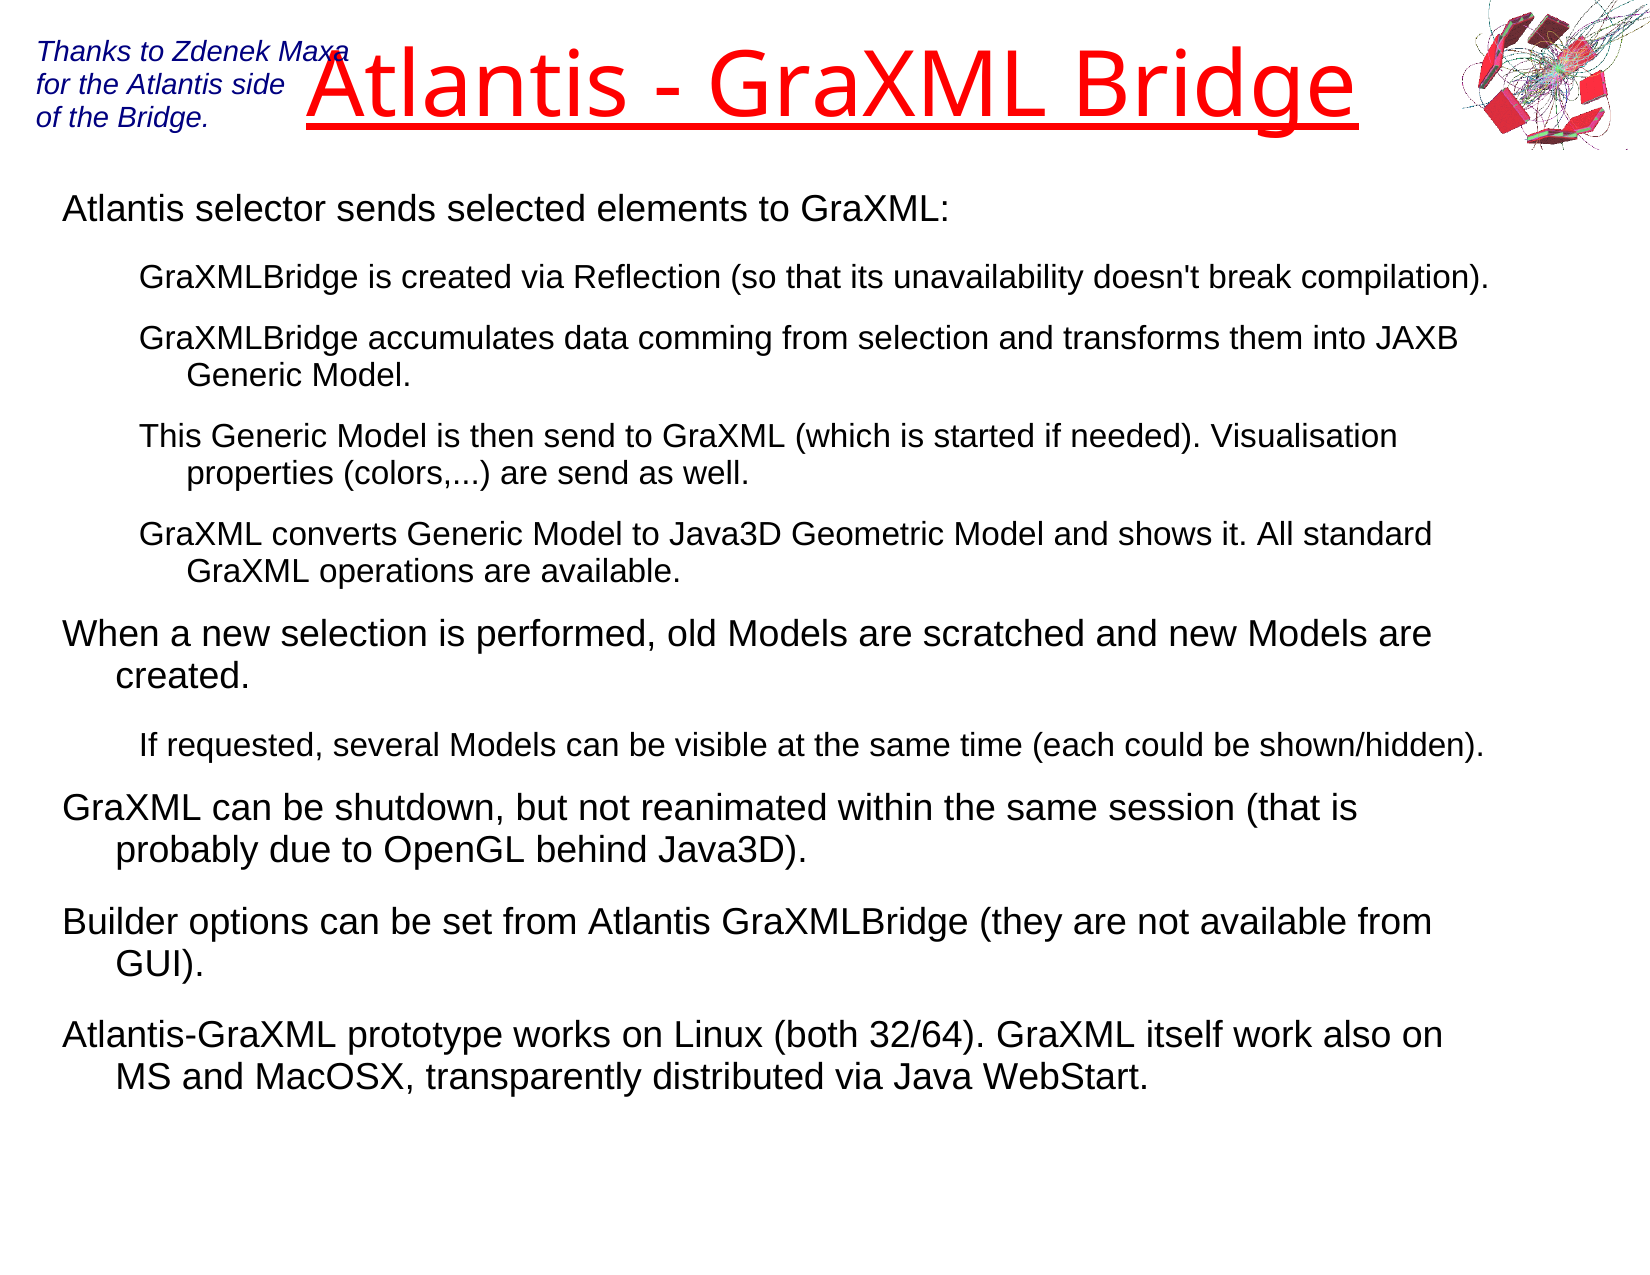

# Atlantis - GraXML Bridge
Thanks to Zdenek Maxa
for the Atlantis side
of the Bridge.
Atlantis selector sends selected elements to GraXML:
GraXMLBridge is created via Reflection (so that its unavailability doesn't break compilation).
GraXMLBridge accumulates data comming from selection and transforms them into JAXB Generic Model.
This Generic Model is then send to GraXML (which is started if needed). Visualisation properties (colors,...) are send as well.
GraXML converts Generic Model to Java3D Geometric Model and shows it. All standard GraXML operations are available.
When a new selection is performed, old Models are scratched and new Models are created.
If requested, several Models can be visible at the same time (each could be shown/hidden).
GraXML can be shutdown, but not reanimated within the same session (that is probably due to OpenGL behind Java3D).
Builder options can be set from Atlantis GraXMLBridge (they are not available from GUI).
Atlantis-GraXML prototype works on Linux (both 32/64). GraXML itself work also on MS and MacOSX, transparently distributed via Java WebStart.